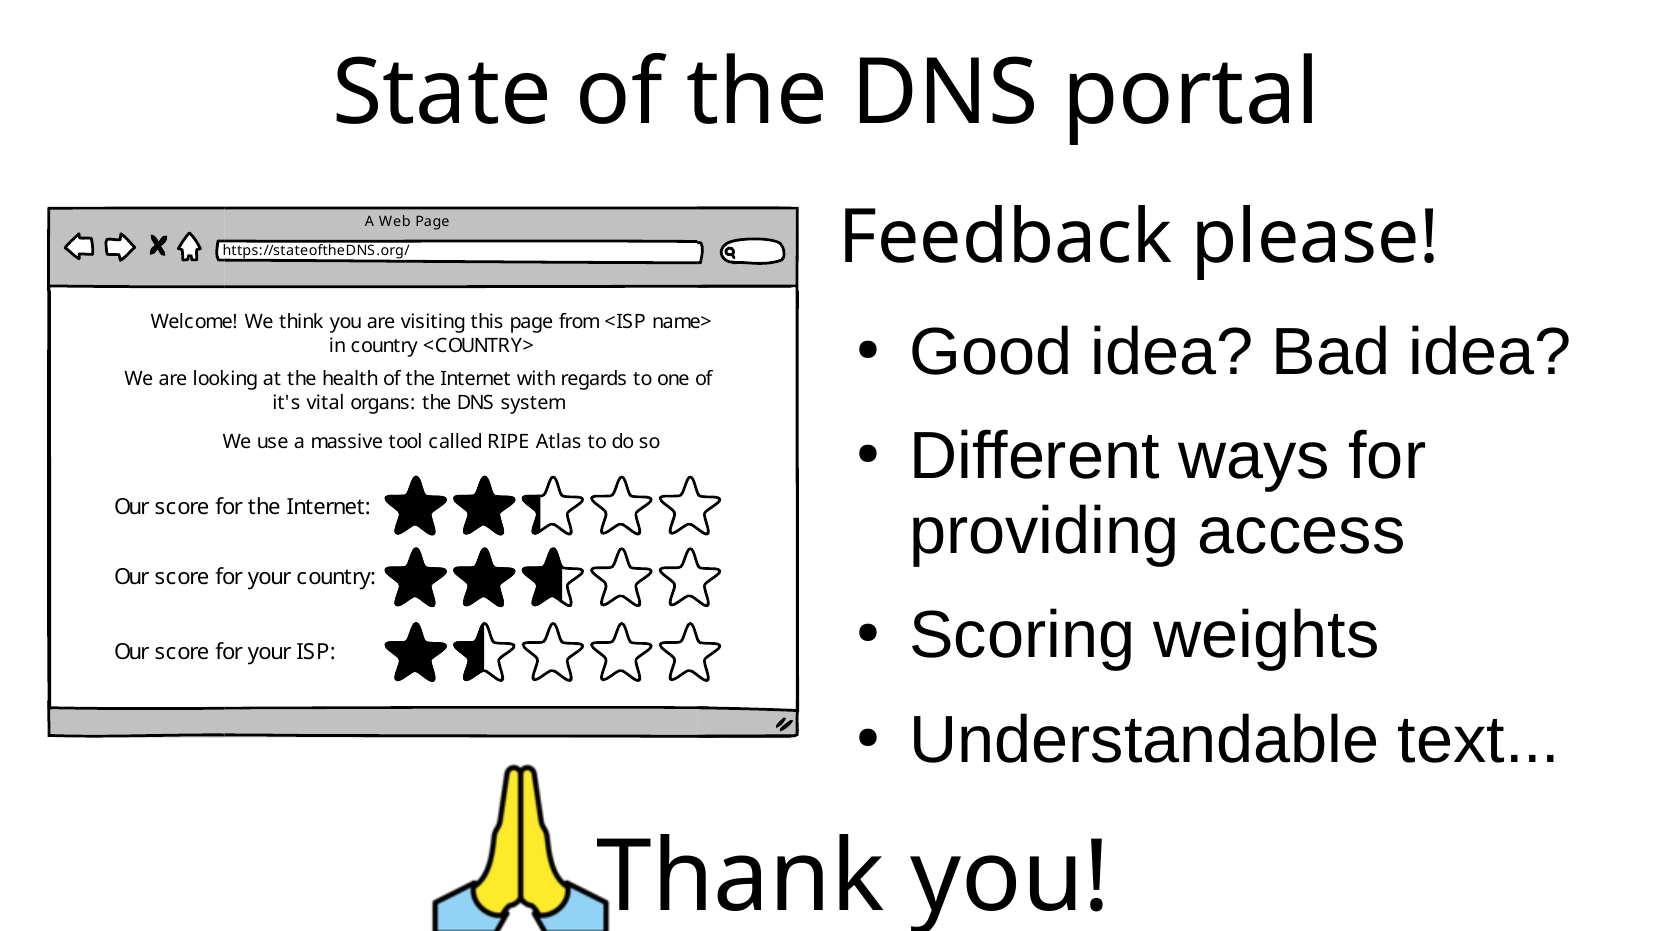

# State of the DNS portal
Feedback please!
Good idea? Bad idea?
Different ways for providing access
Scoring weights
Understandable text...
Thank you!